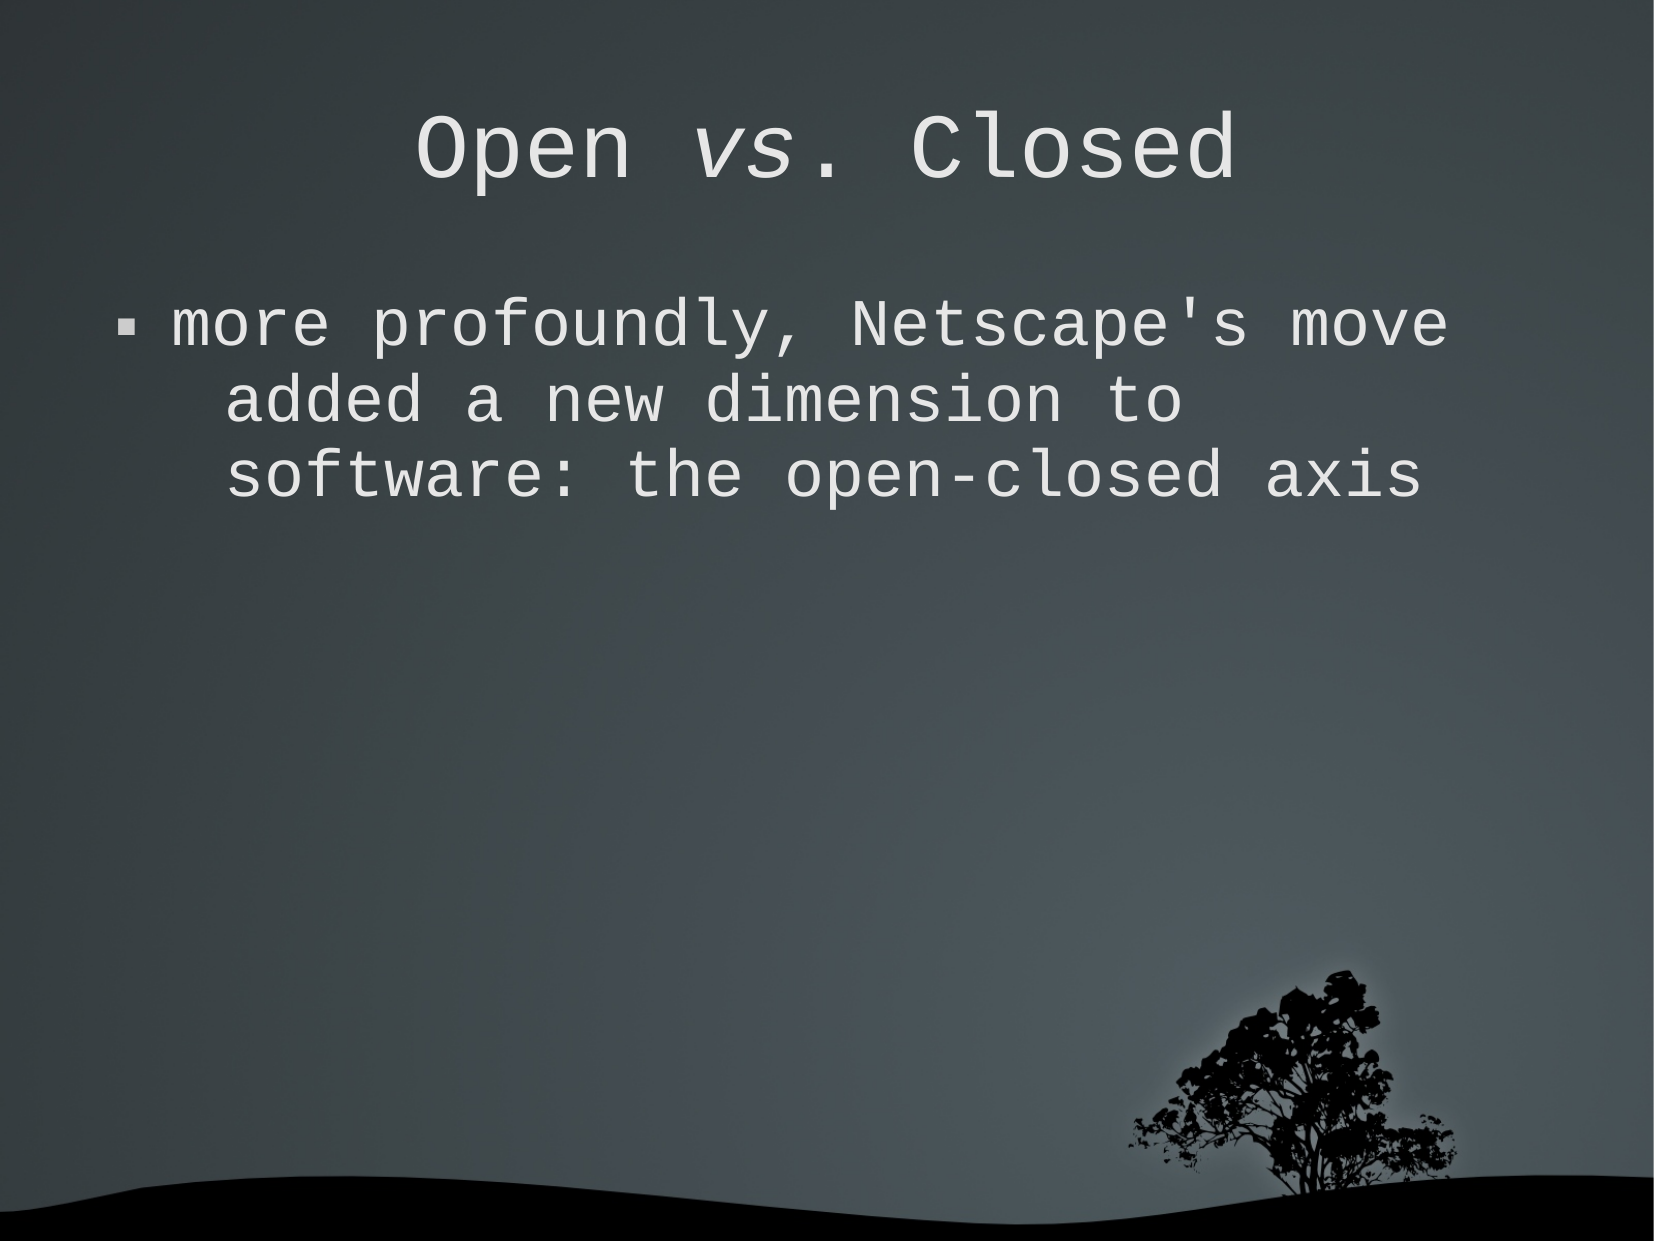

# Open vs. Closed
more profoundly, Netscape's move added a new dimension to software: the open-closed axis